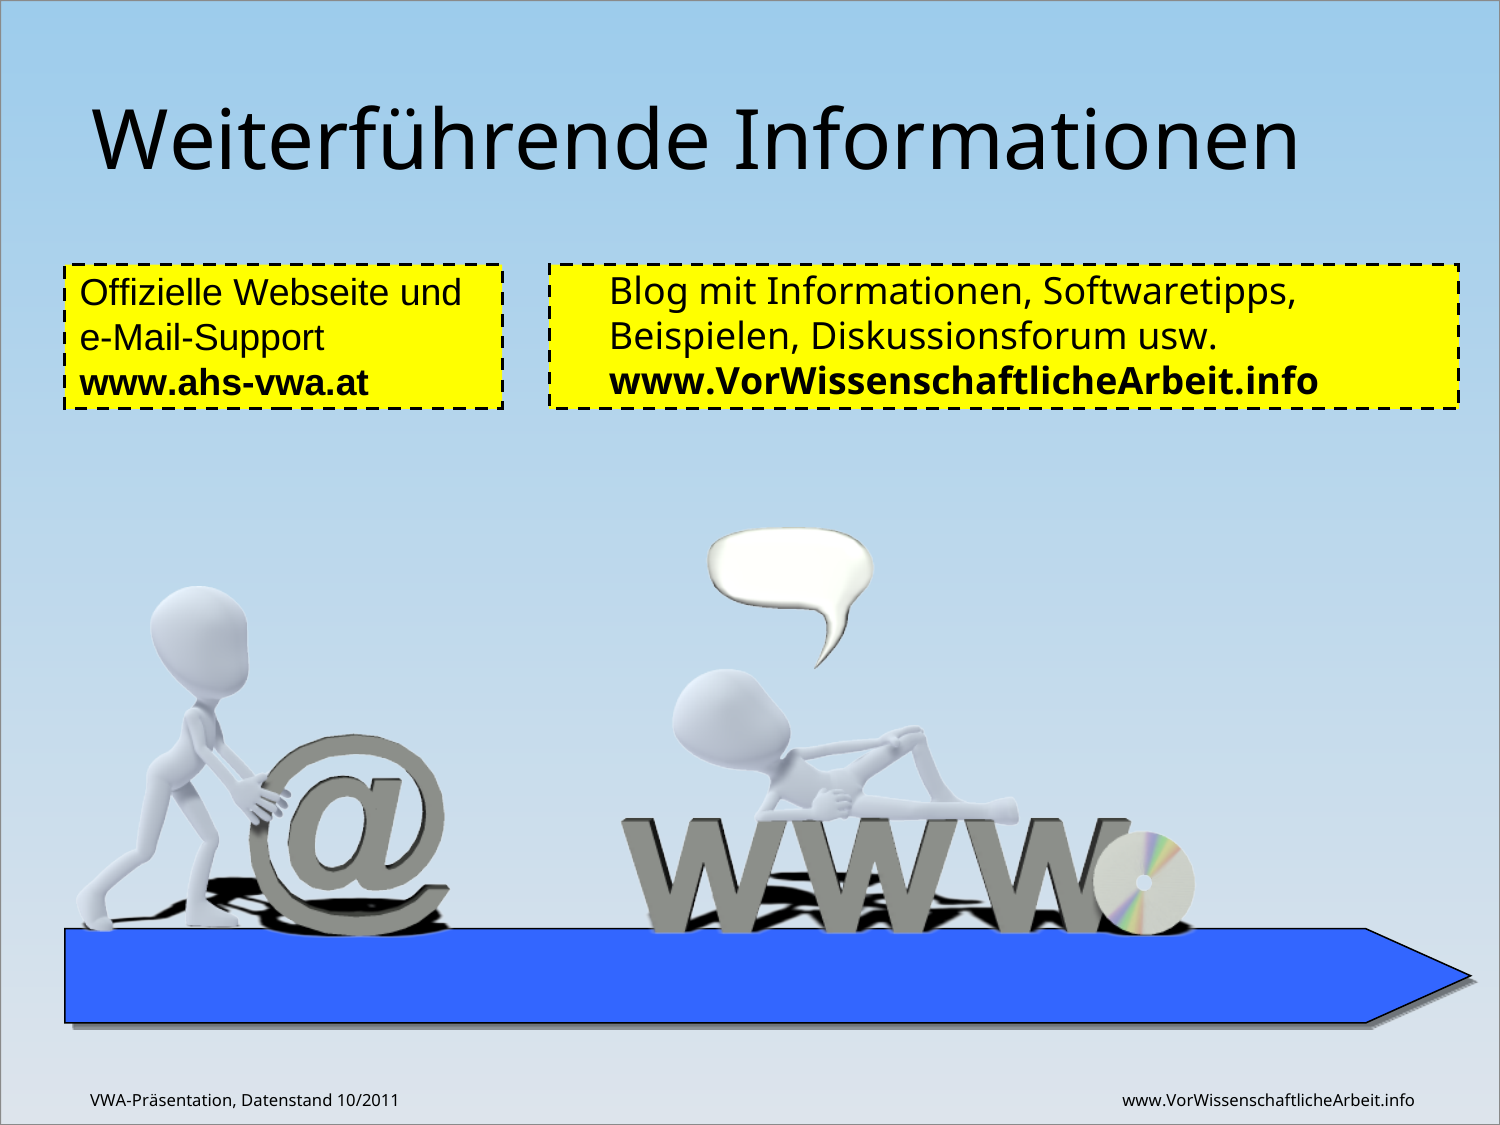

# Weiterführende Informationen
Blog mit Informationen, Softwaretipps,
Beispielen, Diskussionsforum usw.
www.VorWissenschaftlicheArbeit.info
Offizielle Webseite und
e-Mail-Support
www.ahs-vwa.at